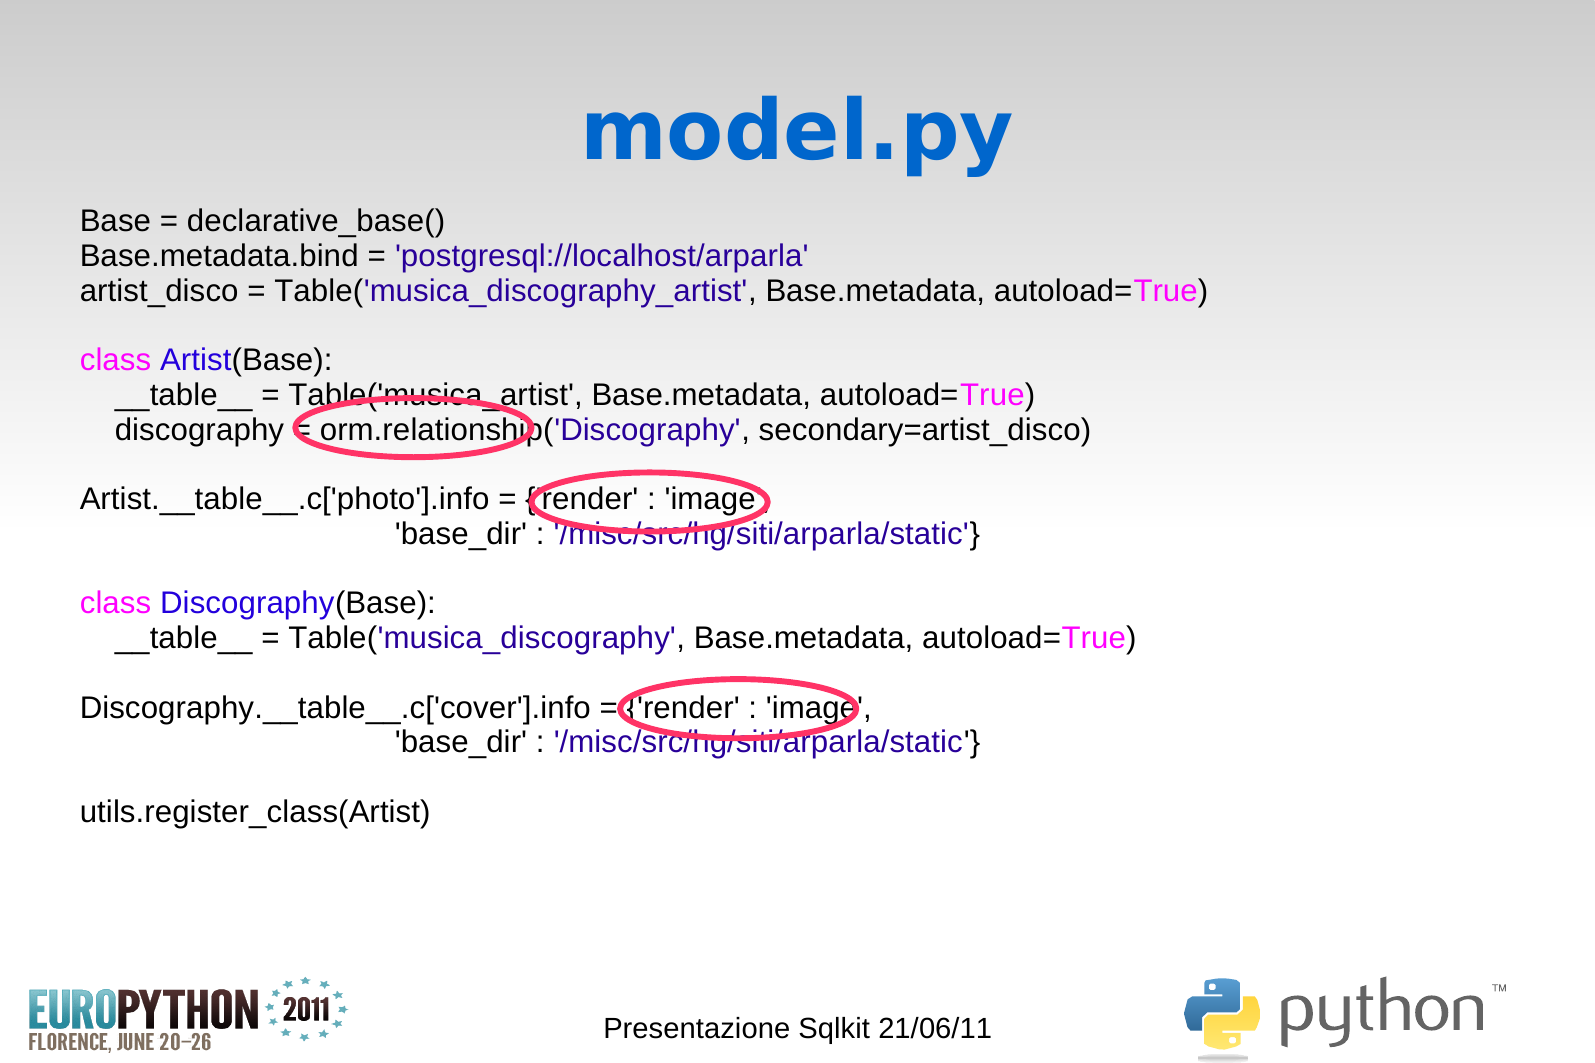

# model.py
Base = declarative_base()
Base.metadata.bind = 'postgresql://localhost/arparla'
artist_disco = Table('musica_discography_artist', Base.metadata, autoload=True)
class Artist(Base):
 __table__ = Table('musica_artist', Base.metadata, autoload=True)
 discography = orm.relationship('Discography', secondary=artist_disco)
Artist.__table__.c['photo'].info = {'render' : 'image',
 'base_dir' : '/misc/src/hg/siti/arparla/static'}
class Discography(Base):
 __table__ = Table('musica_discography', Base.metadata, autoload=True)
Discography.__table__.c['cover'].info = {'render' : 'image',
 'base_dir' : '/misc/src/hg/siti/arparla/static'}
utils.register_class(Artist)